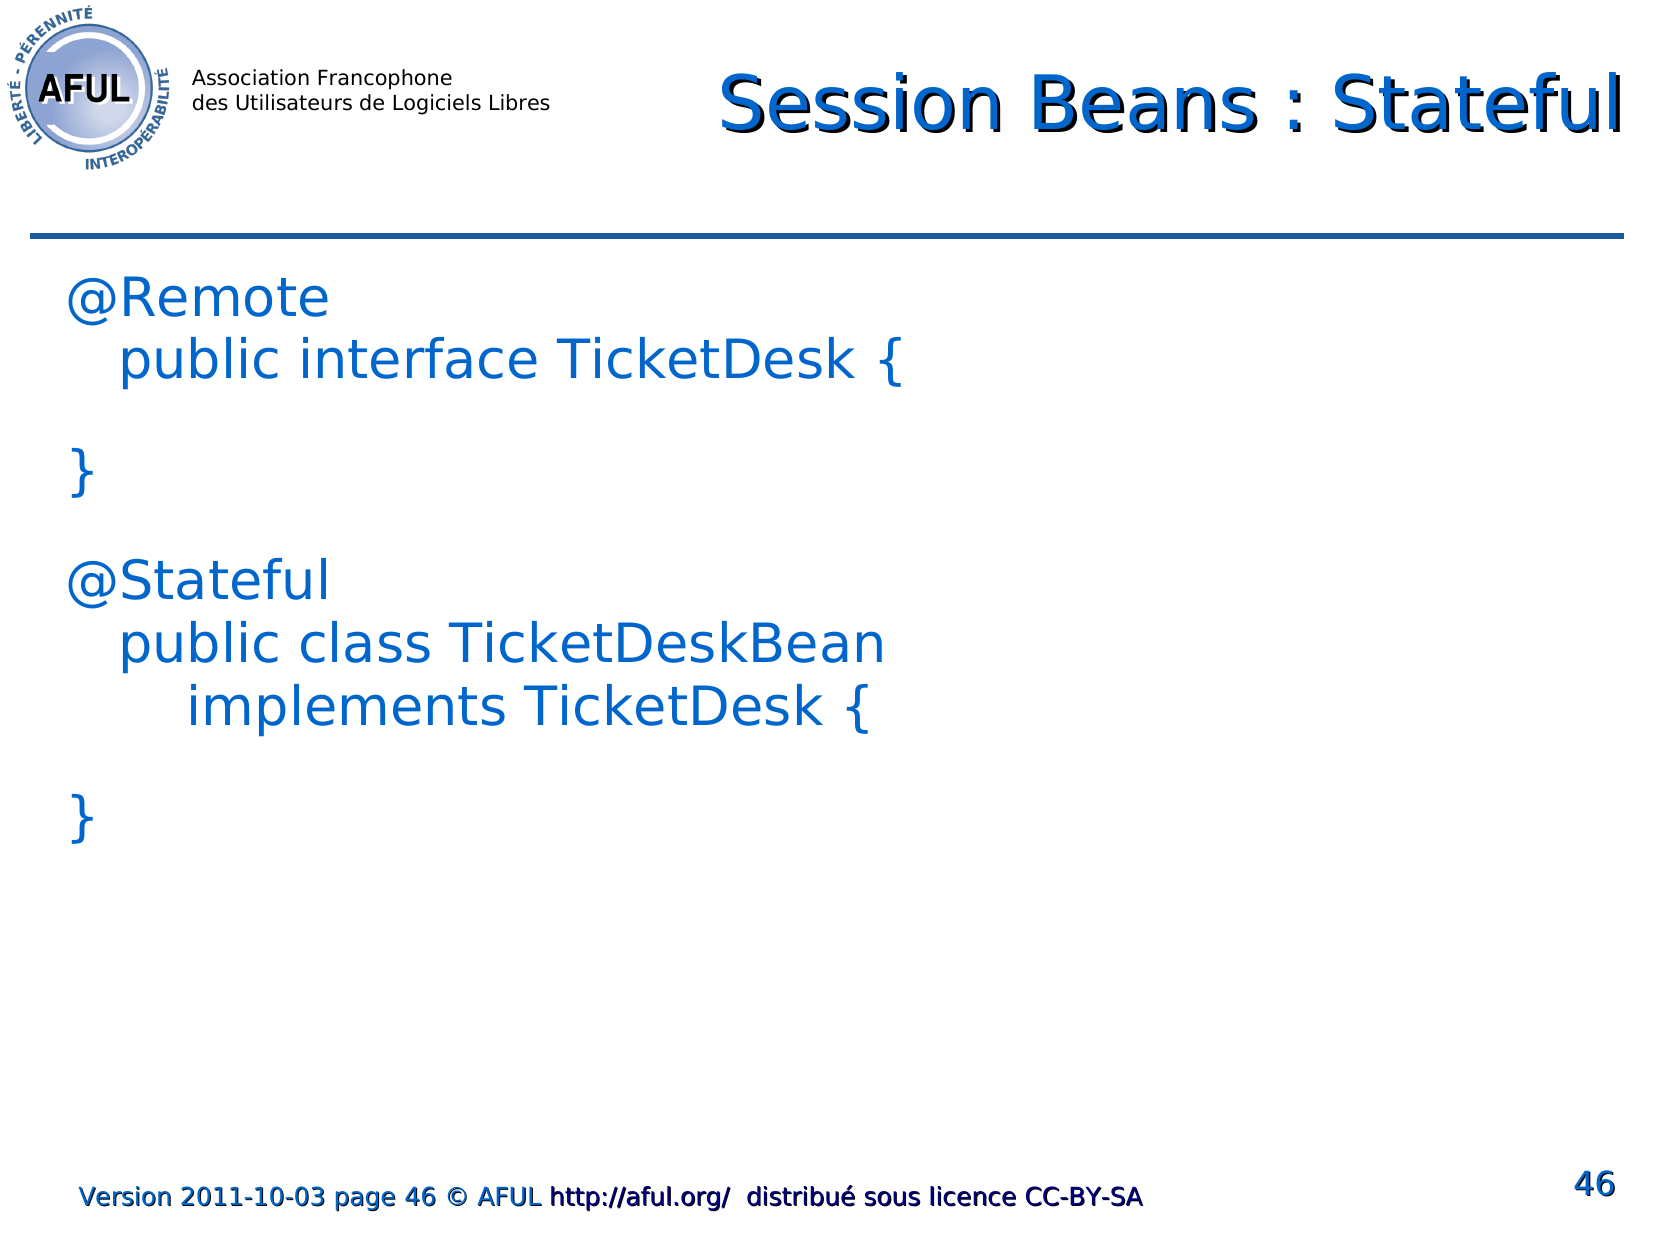

# Session Beans : Stateful
@Remote
public interface TicketDesk {
}
@Stateful
public class TicketDeskBean
 implements TicketDesk {
}